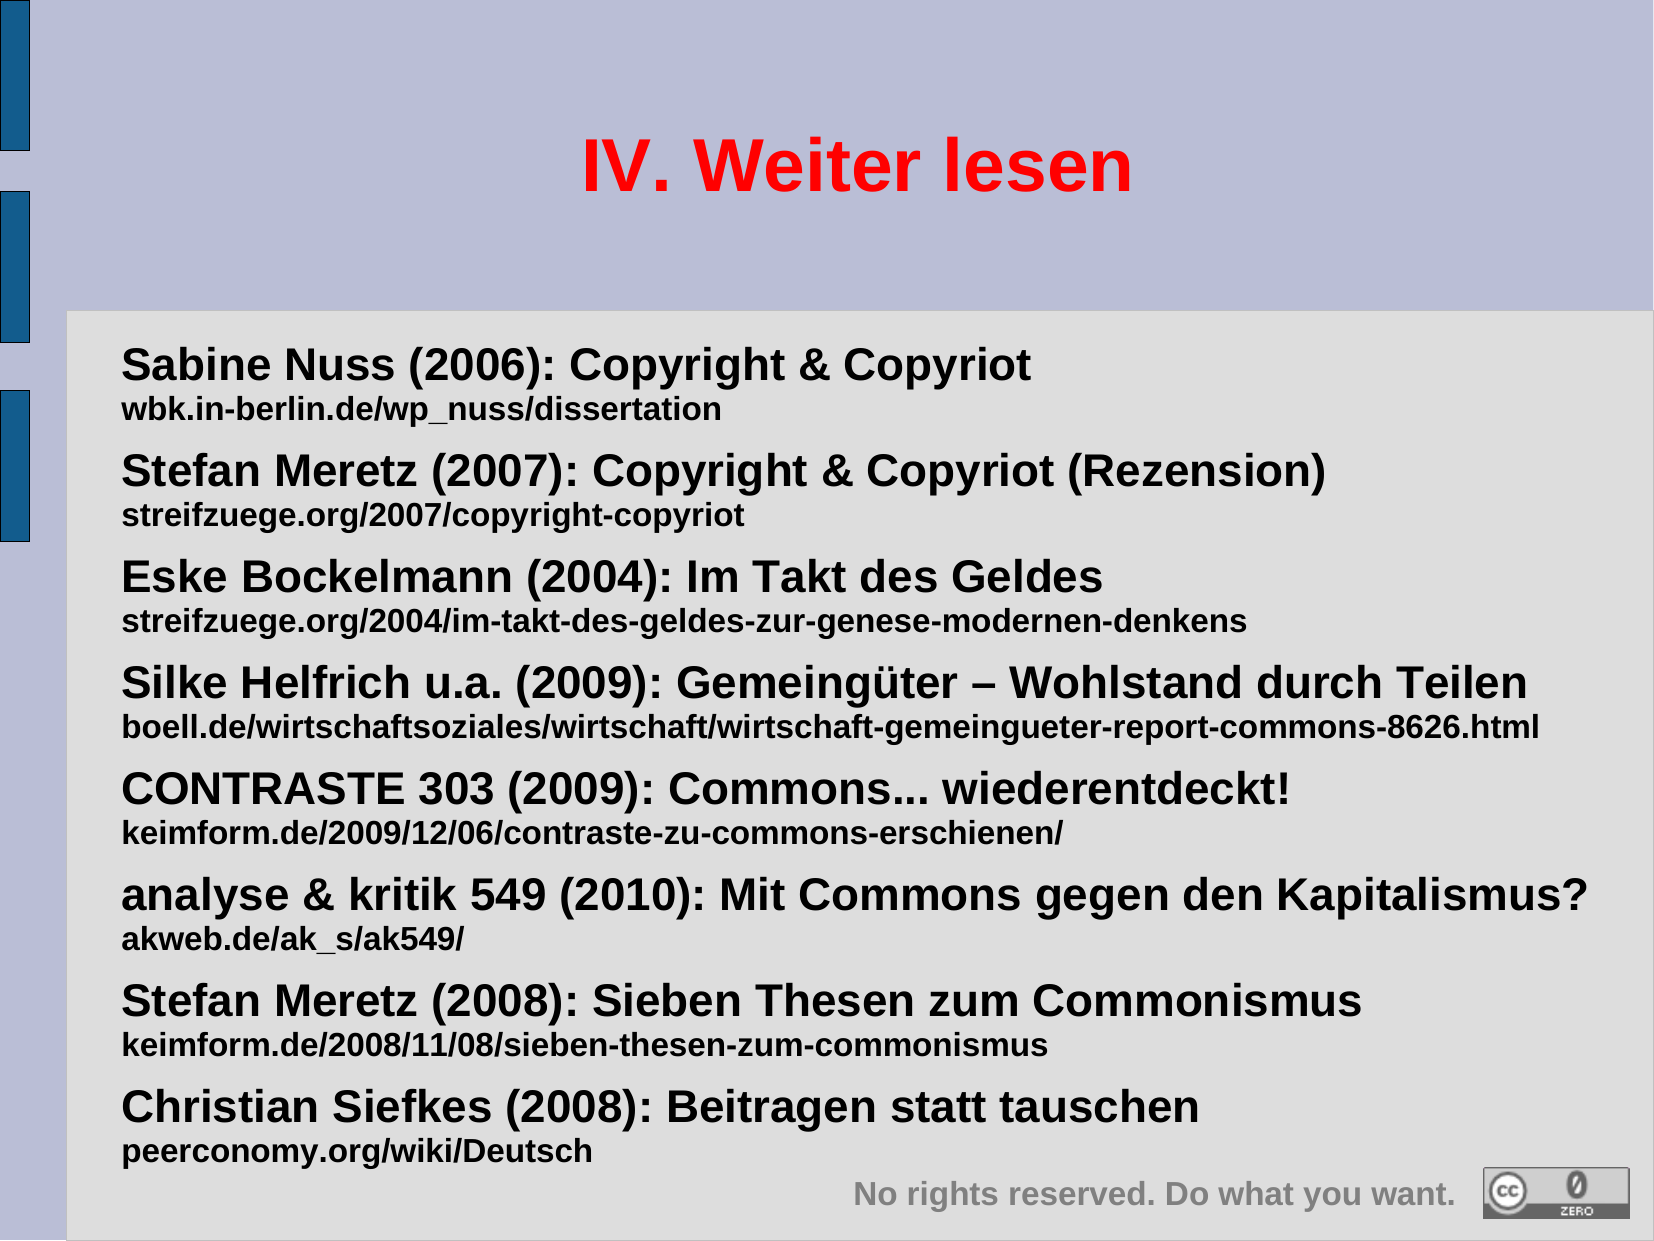

# IV. Weiter lesen
Sabine Nuss (2006): Copyright & Copyriot
wbk.in-berlin.de/wp_nuss/dissertation
Stefan Meretz (2007): Copyright & Copyriot (Rezension)
streifzuege.org/2007/copyright-copyriot
Eske Bockelmann (2004): Im Takt des Geldes
streifzuege.org/2004/im-takt-des-geldes-zur-genese-modernen-denkens
Silke Helfrich u.a. (2009): Gemeingüter – Wohlstand durch Teilen
boell.de/wirtschaftsoziales/wirtschaft/wirtschaft-gemeingueter-report-commons-8626.html
CONTRASTE 303 (2009): Commons... wiederentdeckt!
keimform.de/2009/12/06/contraste-zu-commons-erschienen/
analyse & kritik 549 (2010): Mit Commons gegen den Kapitalismus?
akweb.de/ak_s/ak549/
Stefan Meretz (2008): Sieben Thesen zum Commonismus
keimform.de/2008/11/08/sieben-thesen-zum-commonismus
Christian Siefkes (2008): Beitragen statt tauschen
peerconomy.org/wiki/Deutsch
No rights reserved. Do what you want.